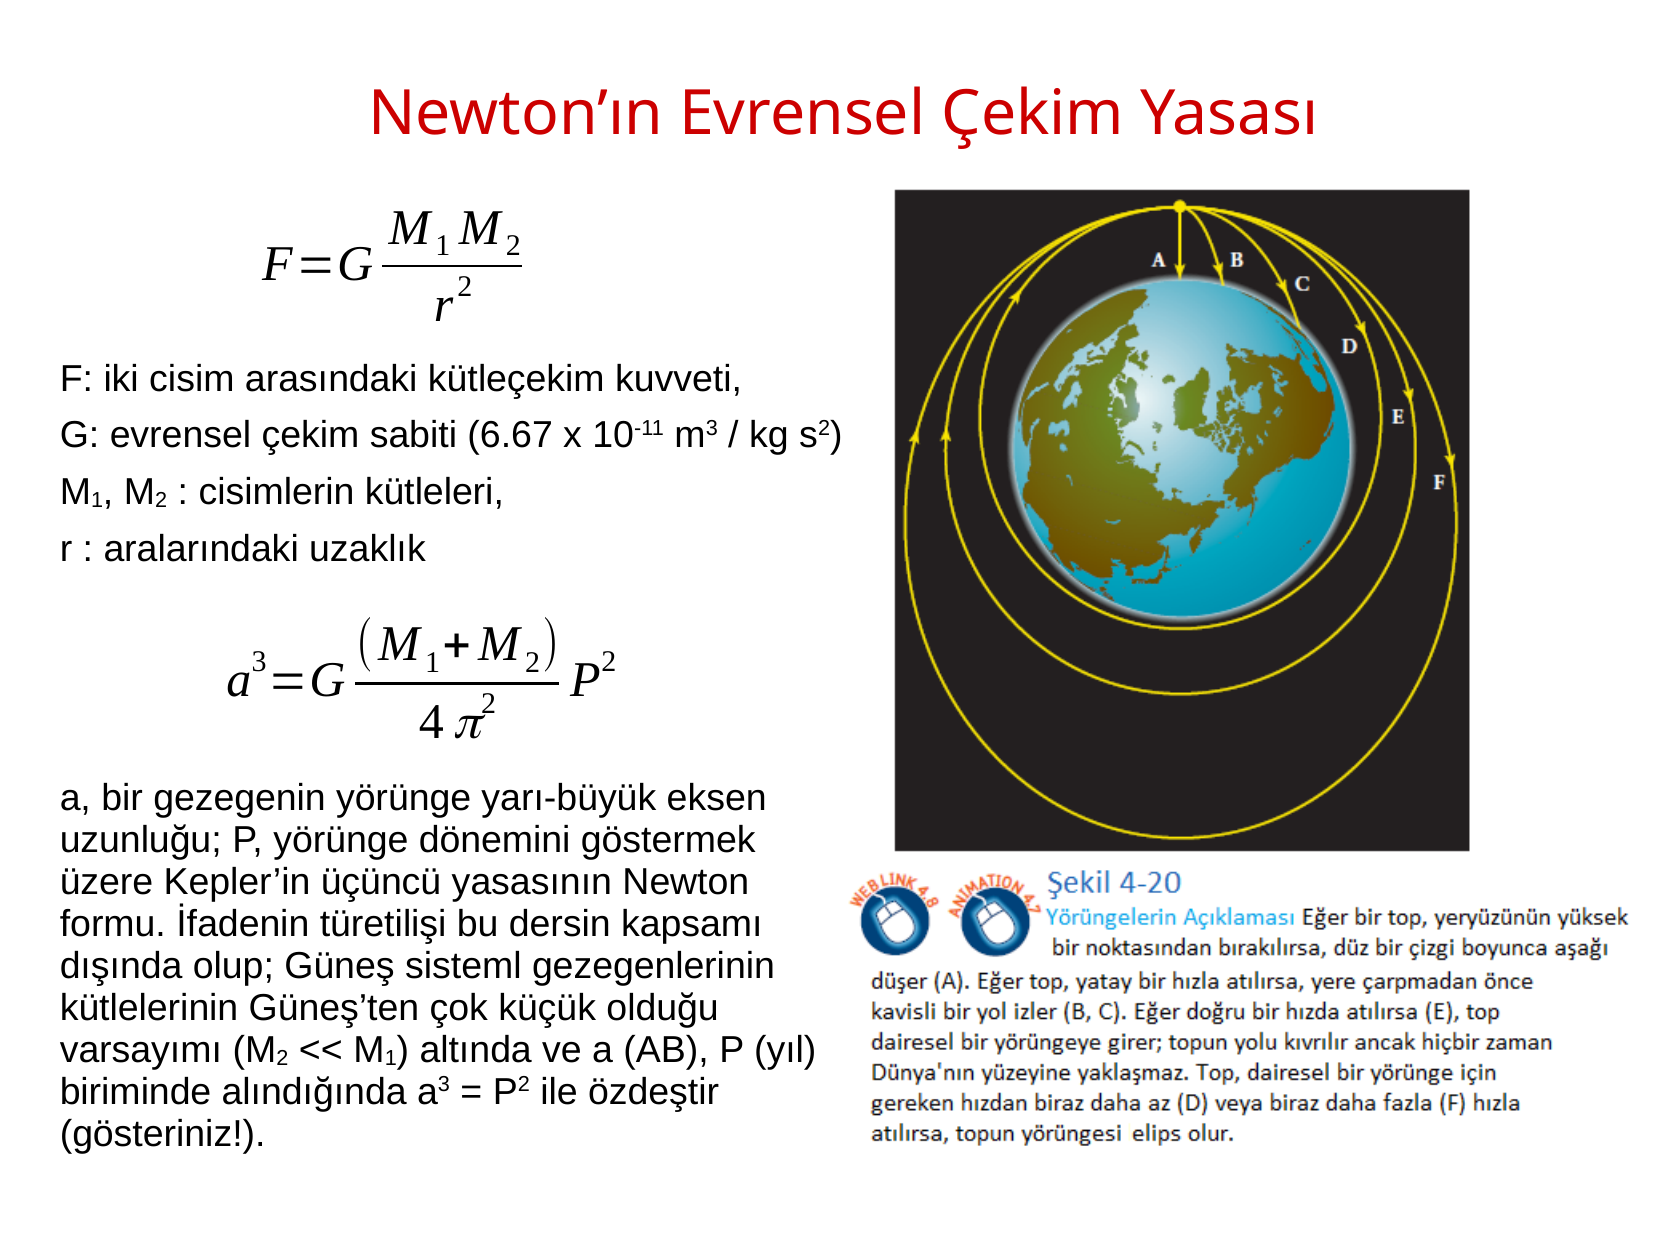

# Newton’ın Evrensel Çekim Yasası
F: iki cisim arasındaki kütleçekim kuvveti,
G: evrensel çekim sabiti (6.67 x 10-11 m3 / kg s2),
M1, M2 : cisimlerin kütleleri,
r : aralarındaki uzaklık
a, bir gezegenin yörünge yarı-büyük eksen uzunluğu; P, yörünge dönemini göstermek üzere Kepler’in üçüncü yasasının Newton formu. İfadenin türetilişi bu dersin kapsamı dışında olup; Güneş sisteml gezegenlerinin kütlelerinin Güneş’ten çok küçük olduğu varsayımı (M2 << M1) altında ve a (AB), P (yıl) biriminde alındığında a3 = P2 ile özdeştir (gösteriniz!).